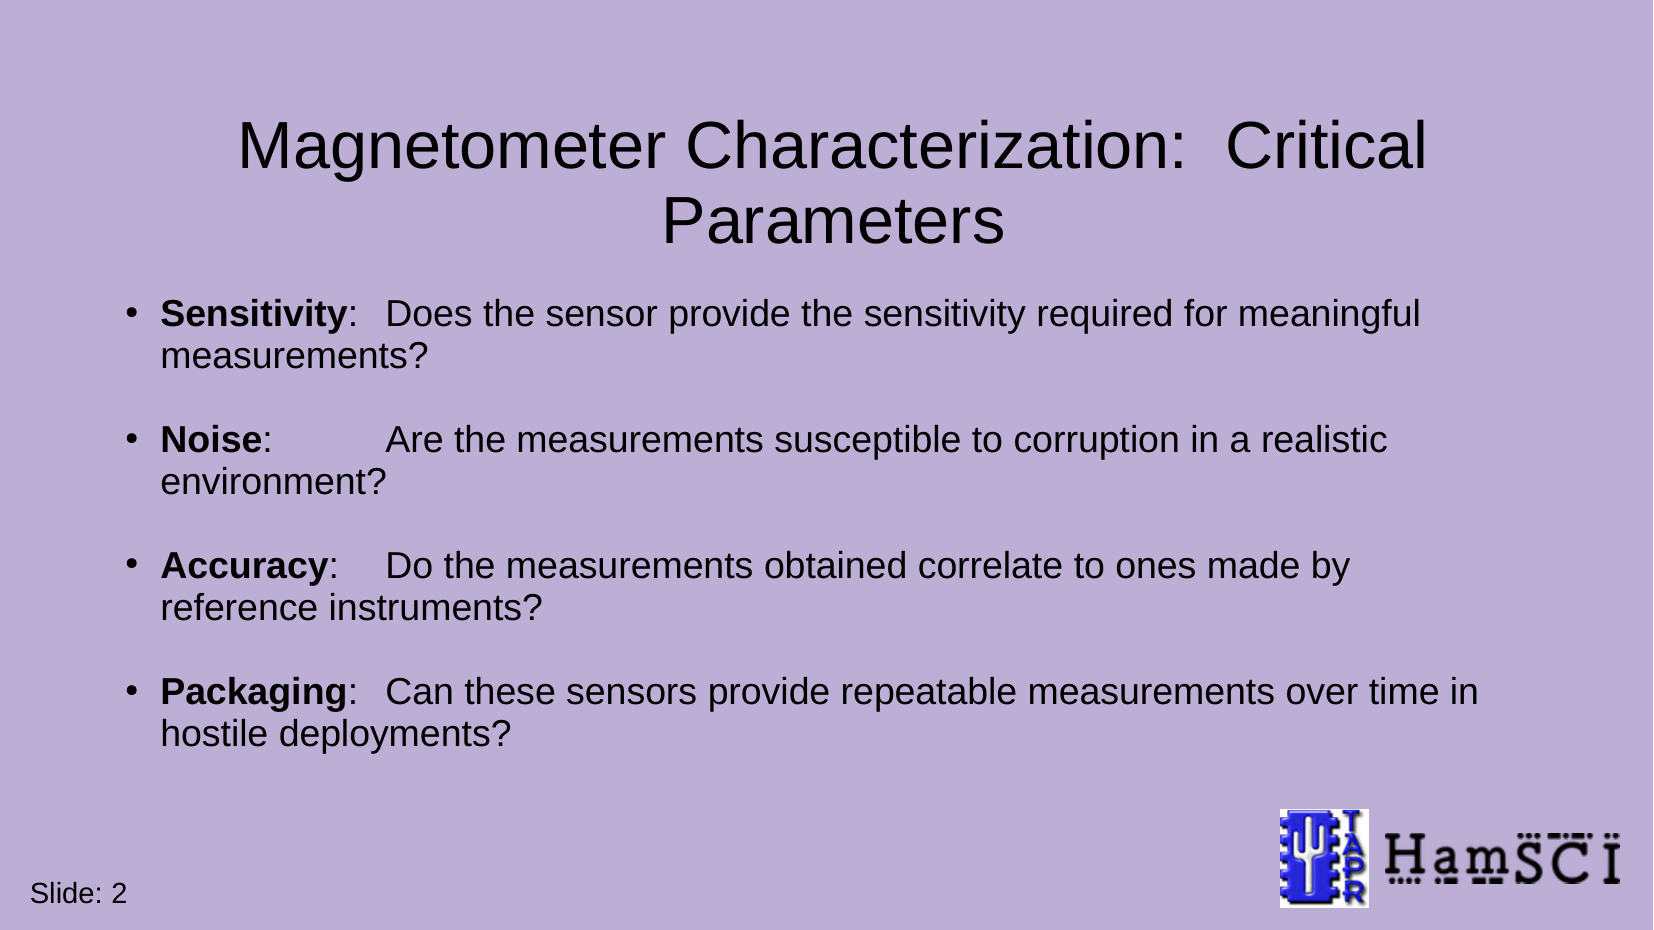

# Magnetometer Characterization: Critical Parameters
Sensitivity: 	Does the sensor provide the sensitivity required for meaningful measurements?
Noise: 		Are the measurements susceptible to corruption in a realistic environment?
Accuracy: 	Do the measurements obtained correlate to ones made by reference instruments?
Packaging: 	Can these sensors provide repeatable measurements over time in hostile deployments?